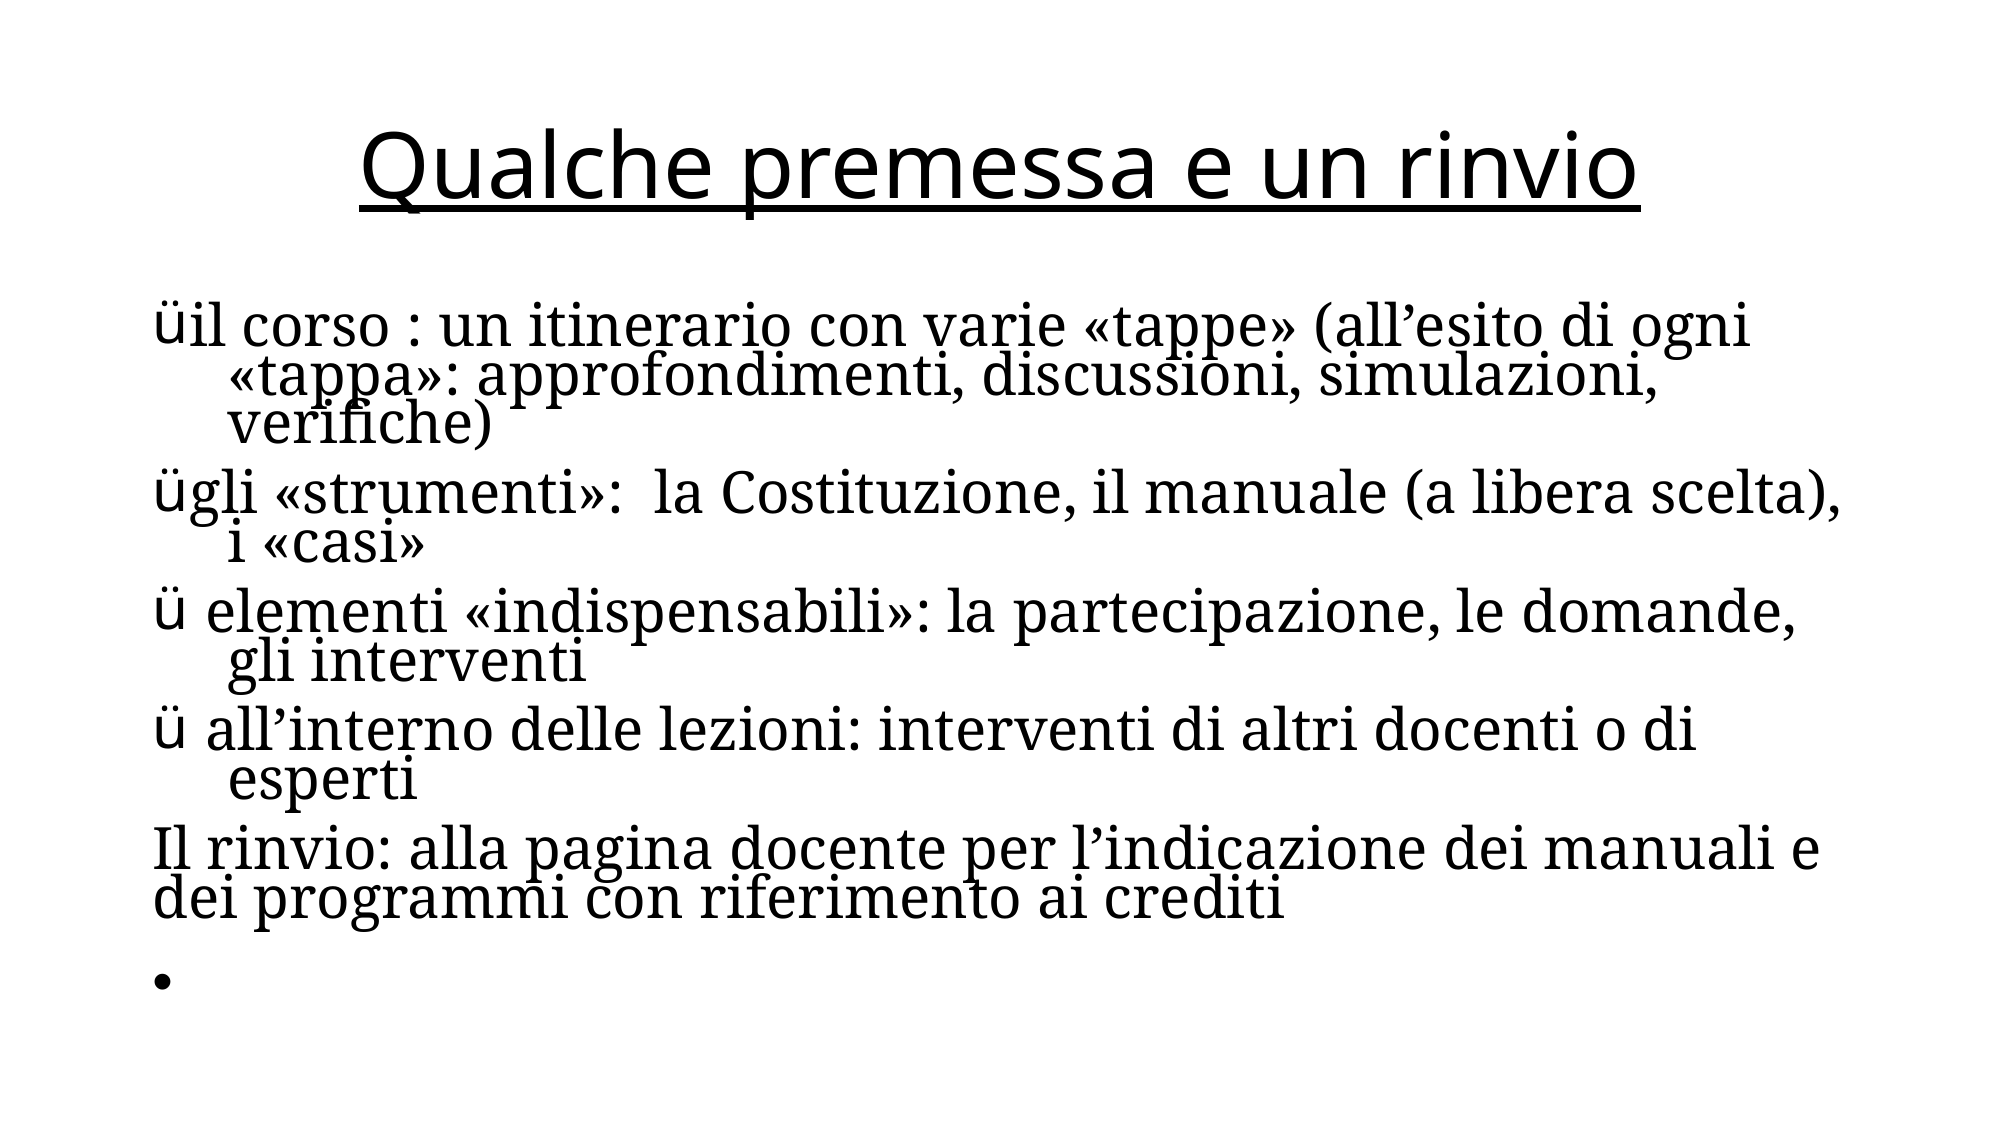

# Qualche premessa e un rinvio
il corso : un itinerario con varie «tappe» (all’esito di ogni «tappa»: approfondimenti, discussioni, simulazioni, verifiche)
gli «strumenti»: la Costituzione, il manuale (a libera scelta), i «casi»
 elementi «indispensabili»: la partecipazione, le domande, gli interventi
 all’interno delle lezioni: interventi di altri docenti o di esperti
Il rinvio: alla pagina docente per l’indicazione dei manuali e dei programmi con riferimento ai crediti